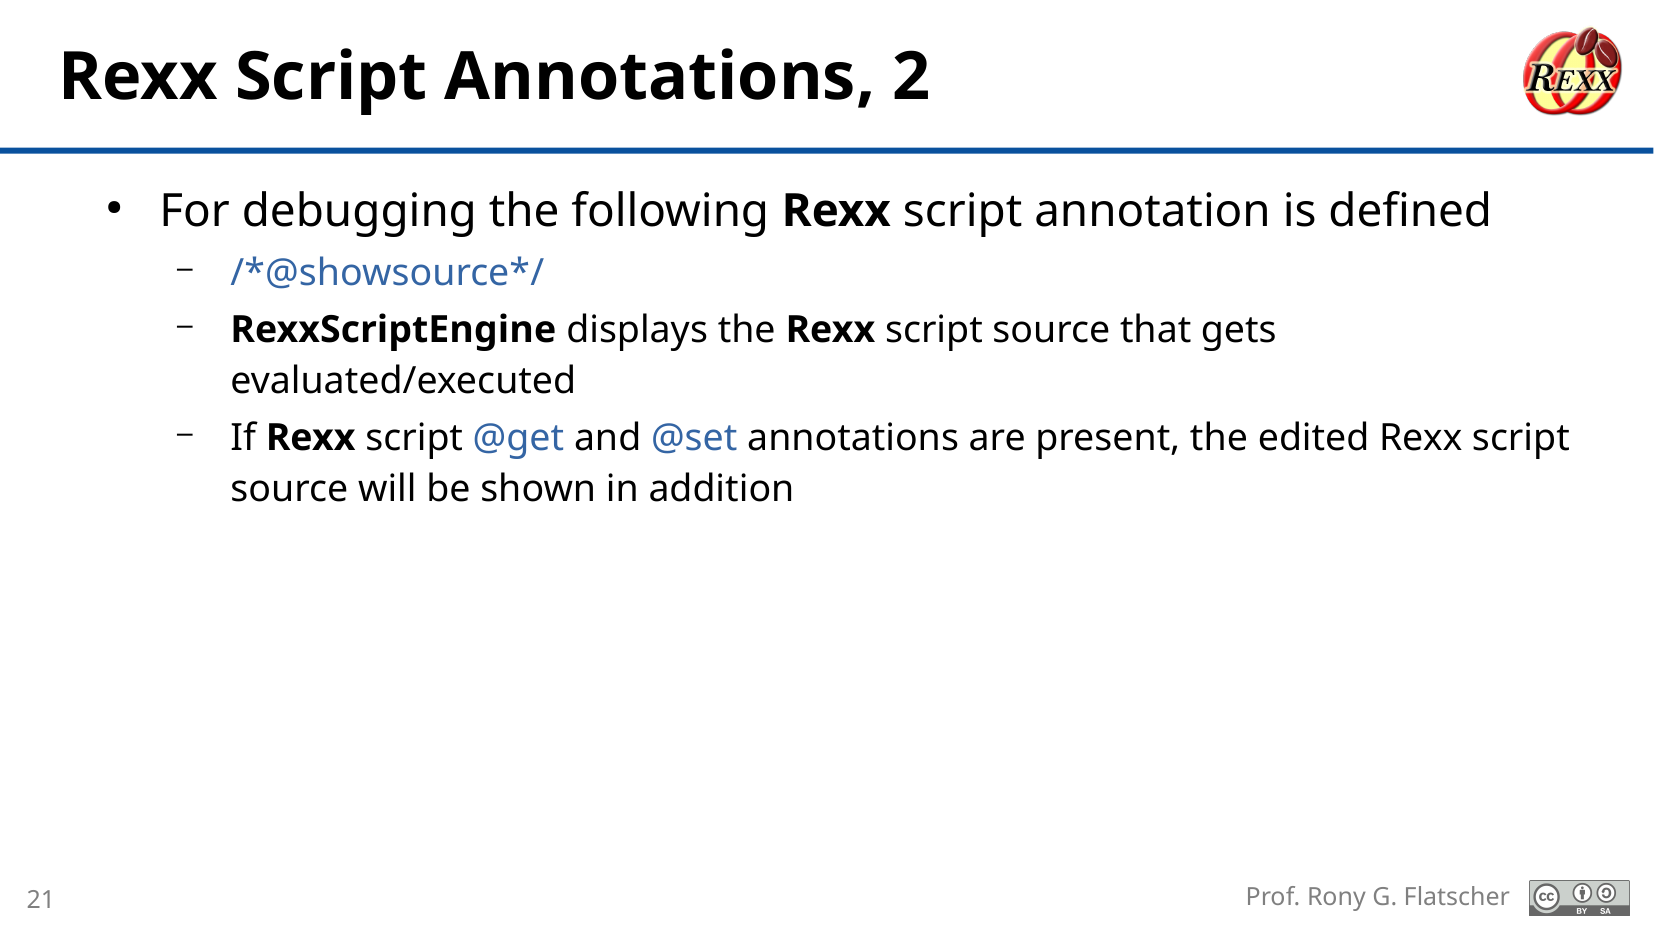

# Rexx Script Annotations, 2
For debugging the following Rexx script annotation is defined
/*@showsource*/
RexxScriptEngine displays the Rexx script source that gets evaluated/executed
If Rexx script @get and @set annotations are present, the edited Rexx script source will be shown in addition